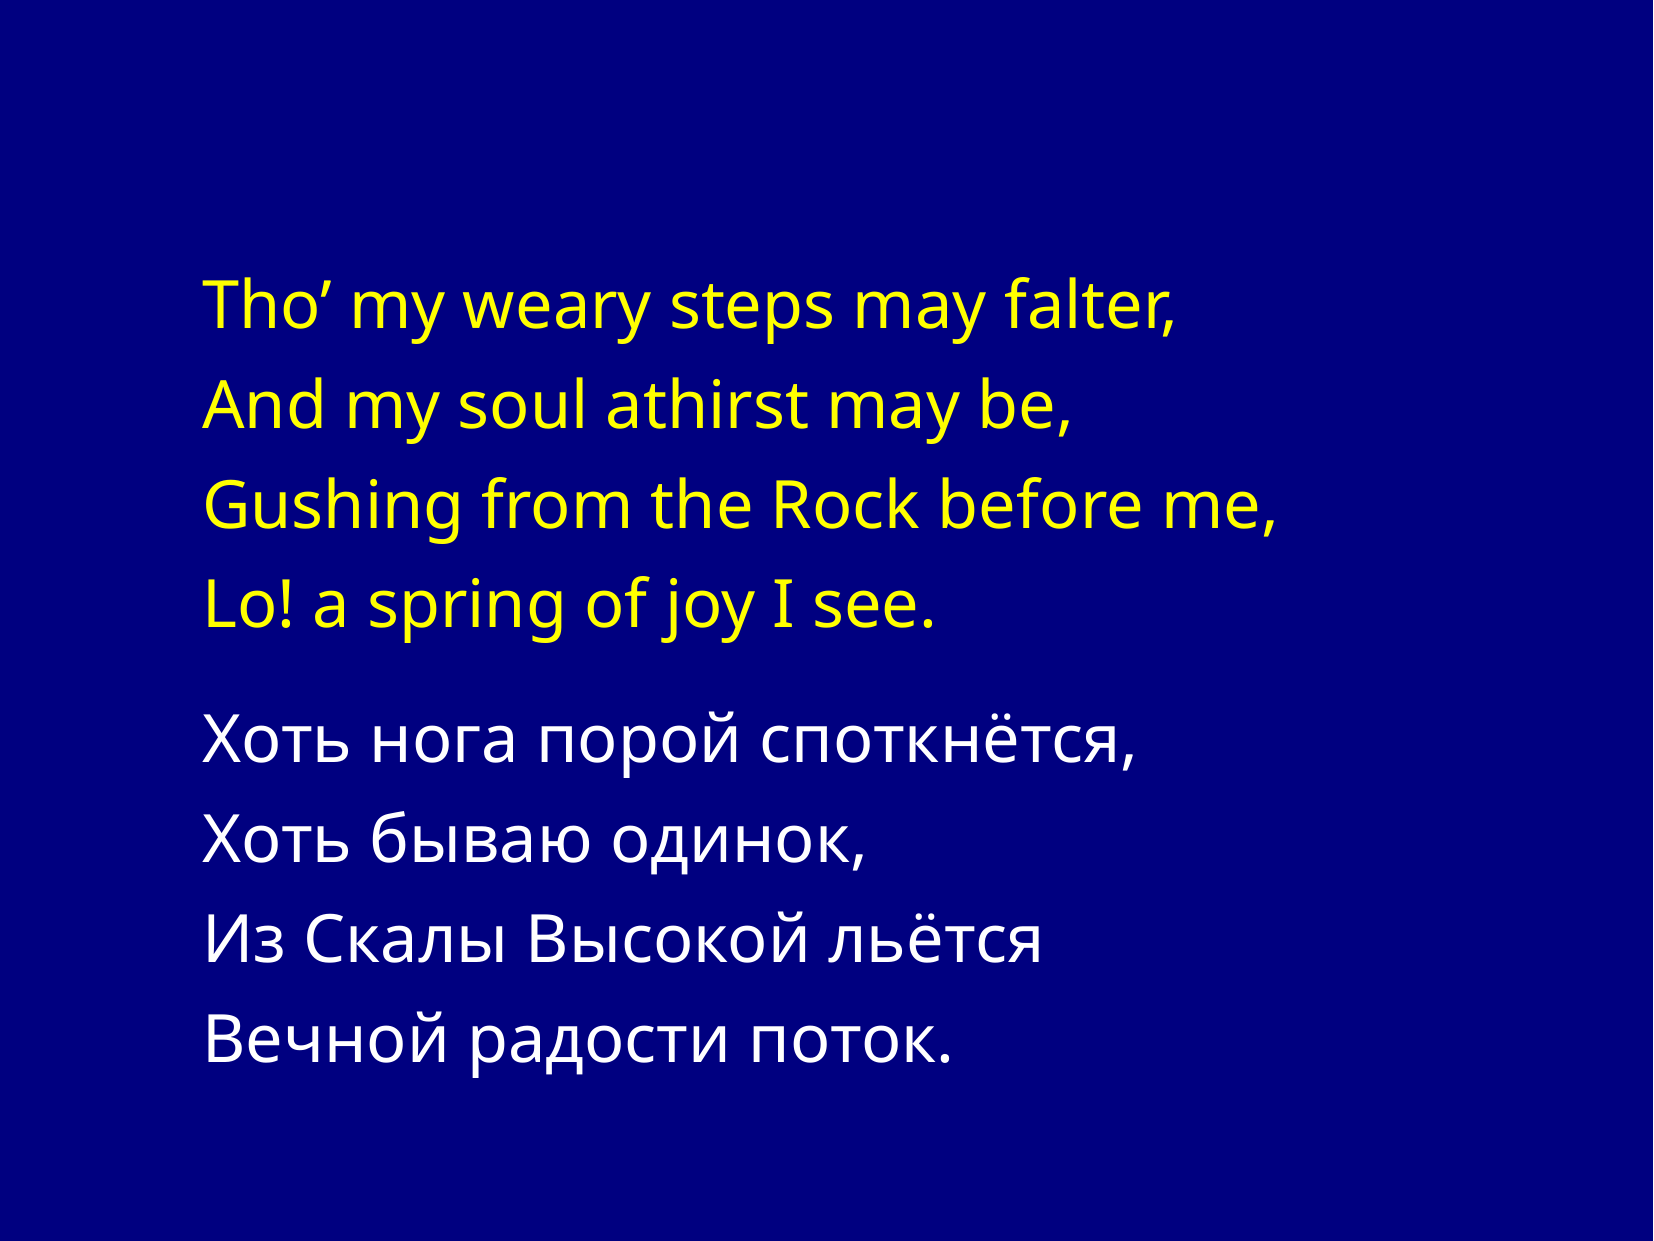

Tho’ my weary steps may falter,
	And my soul athirst may be,
	Gushing from the Rock before me,
	Lo! a spring of joy I see.
	Хоть нога порой споткнётся,
	Хоть бываю одинок,
	Из Скалы Высокой льётся
	Вечной радости поток.